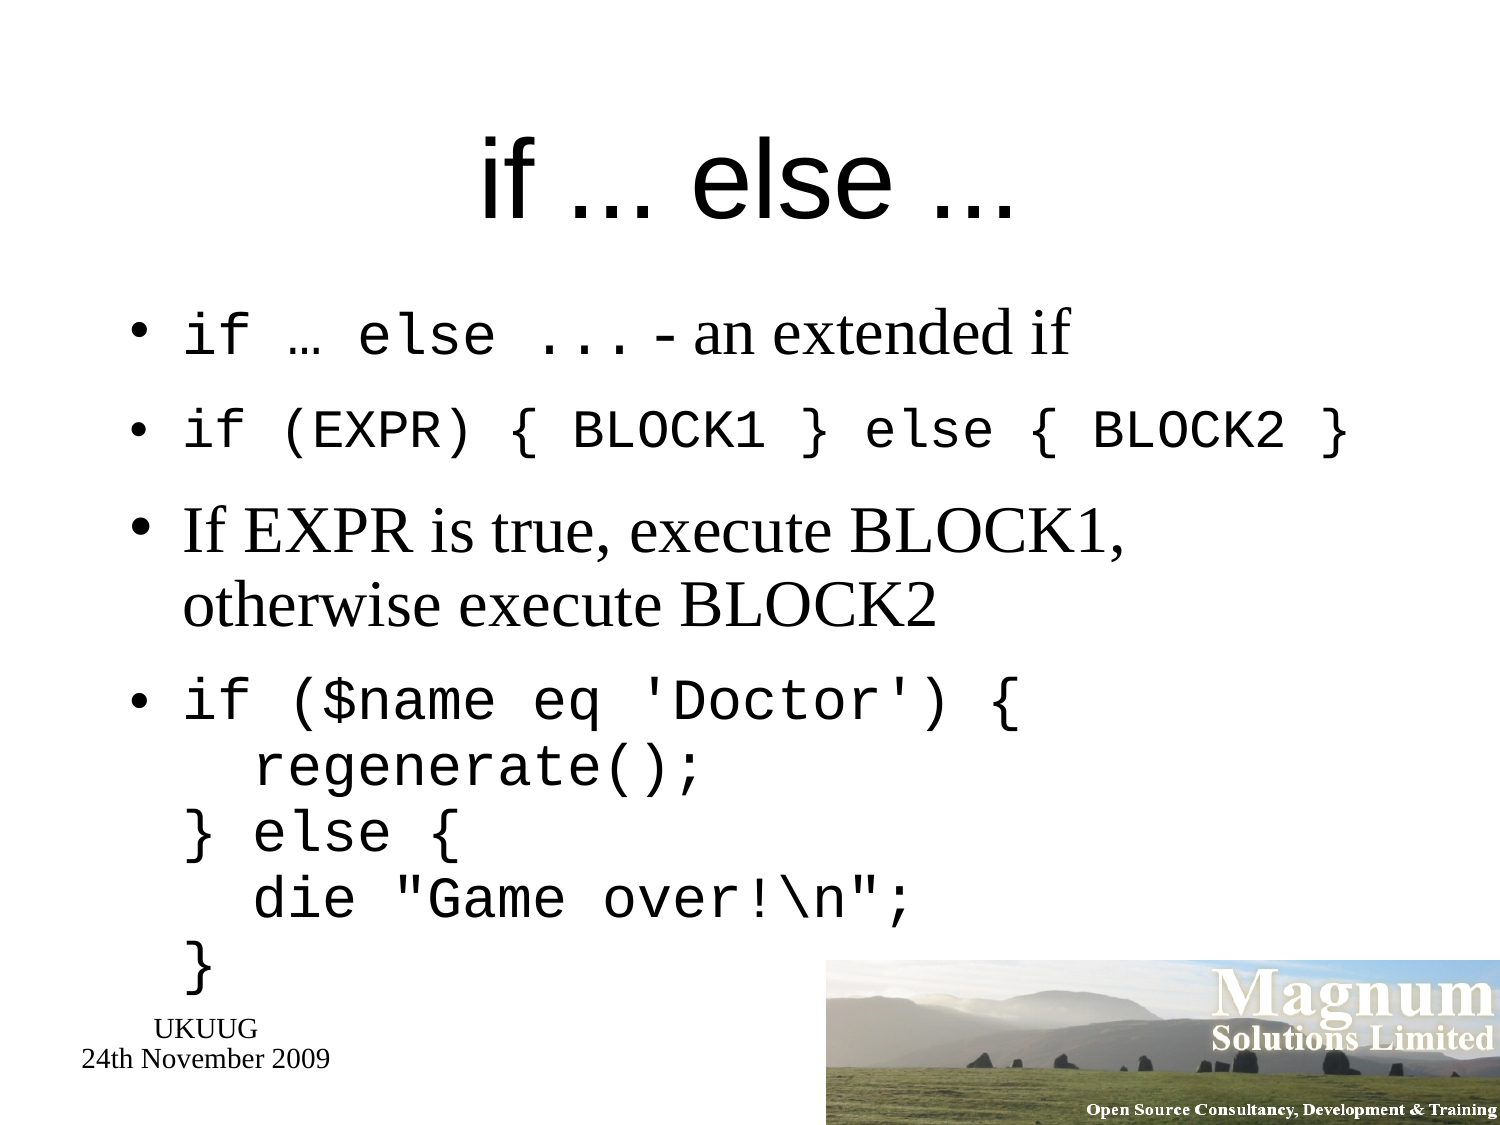

# if ... else ...
if … else ... - an extended if
if (EXPR) { BLOCK1 } else { BLOCK2 }
If EXPR is true, execute BLOCK1, otherwise execute BLOCK2
if ($name eq 'Doctor') {
 regenerate();
} else {
 die "Game over!\n";
}
89